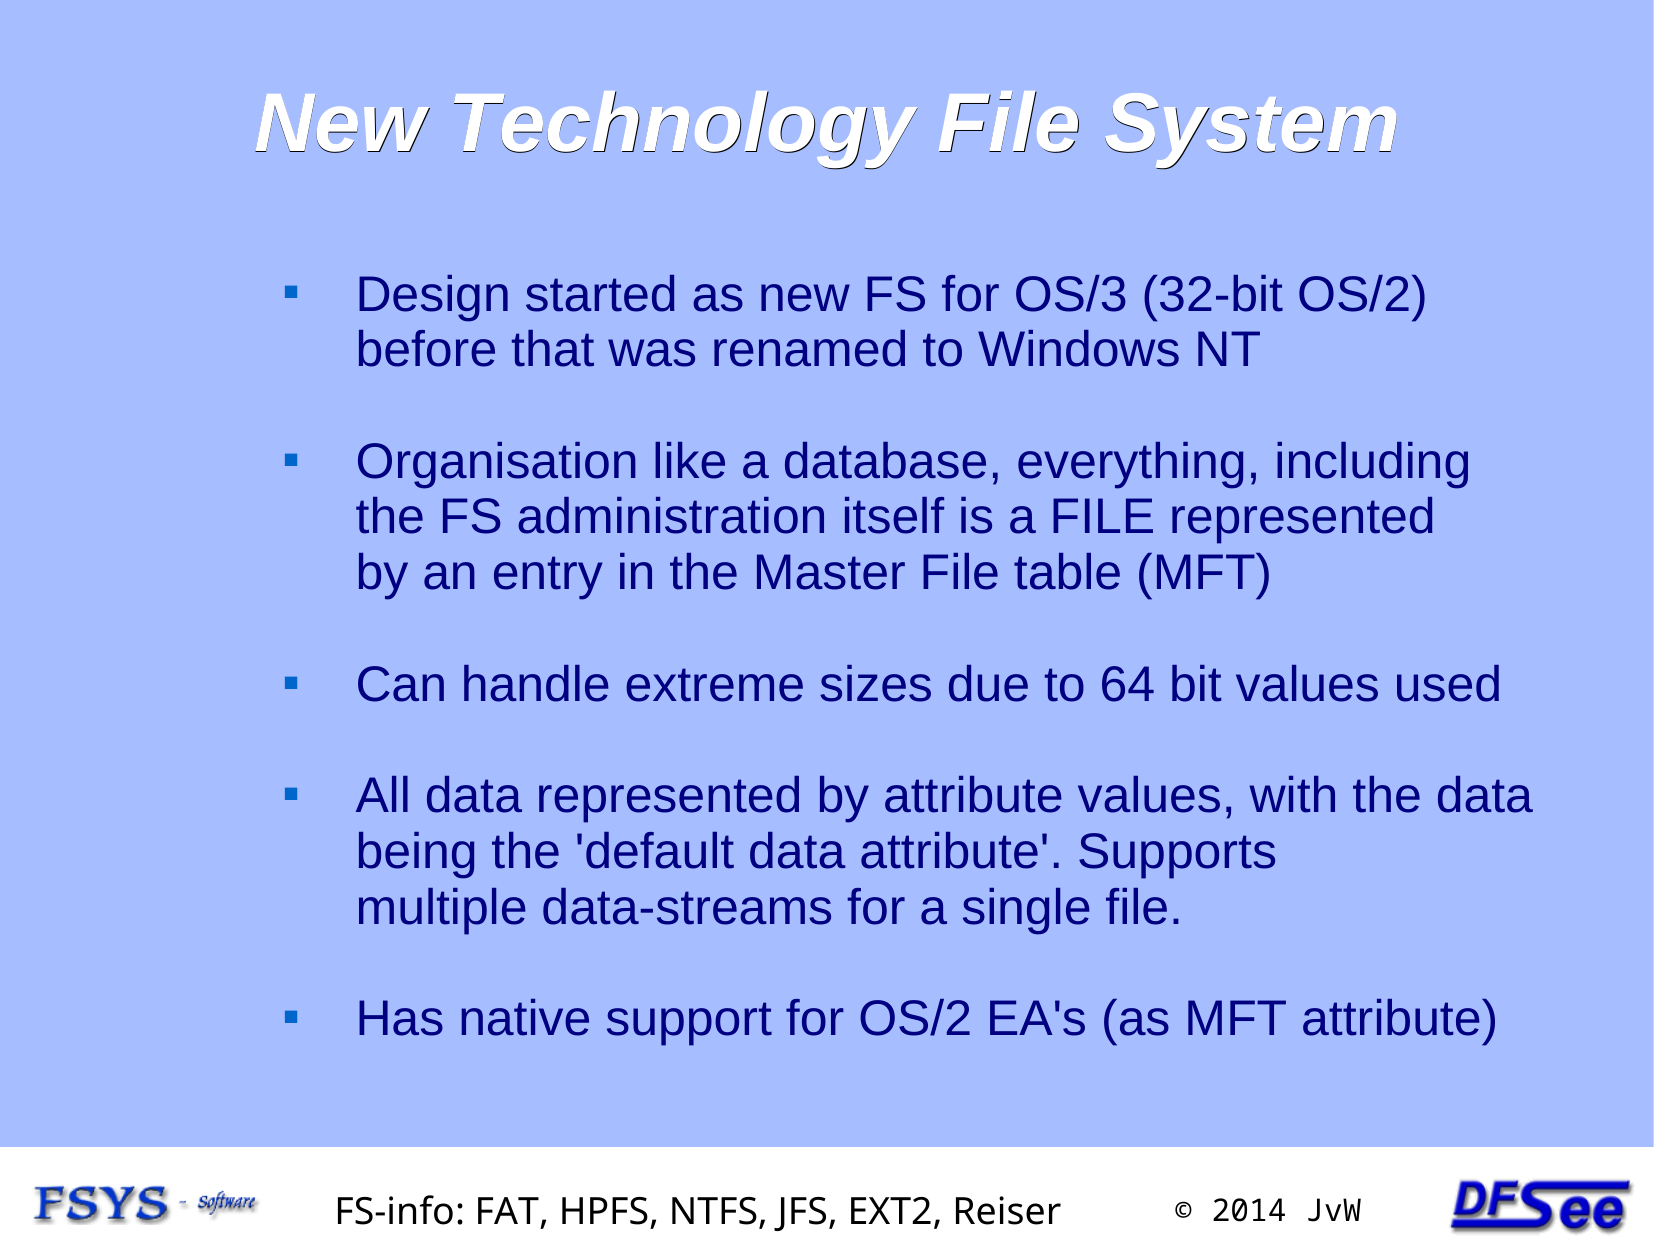

# New Technology File System
Design started as new FS for OS/3 (32-bit OS/2)
before that was renamed to Windows NT
Organisation like a database, everything, including
the FS administration itself is a FILE represented
by an entry in the Master File table (MFT)
Can handle extreme sizes due to 64 bit values used
All data represented by attribute values, with the data being the 'default data attribute'. Supports
multiple data-streams for a single file.
Has native support for OS/2 EA's (as MFT attribute)